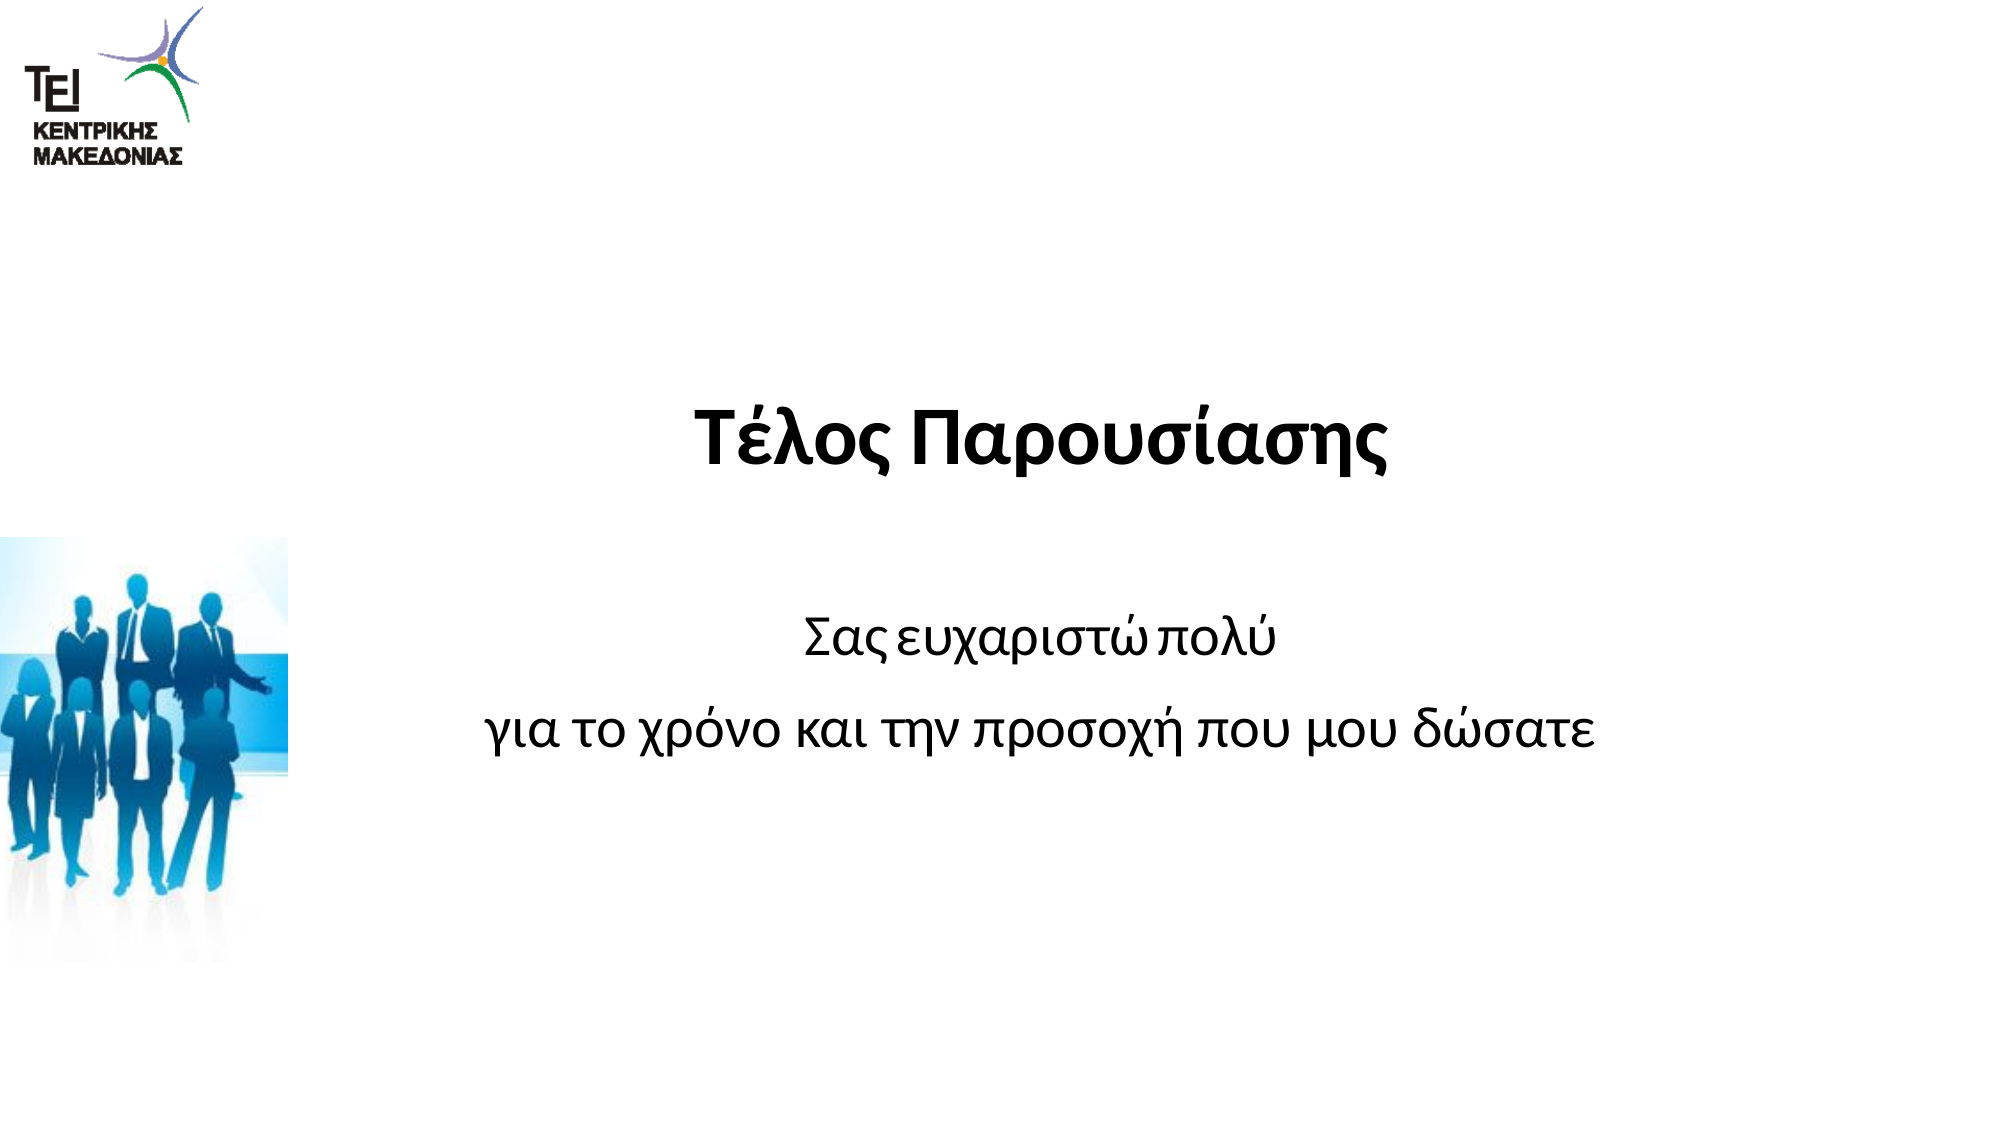

# Τέλος Παρουσίασης
Σας ευχαριστώ πολύ
για το χρόνο και την προσοχή που μου δώσατε